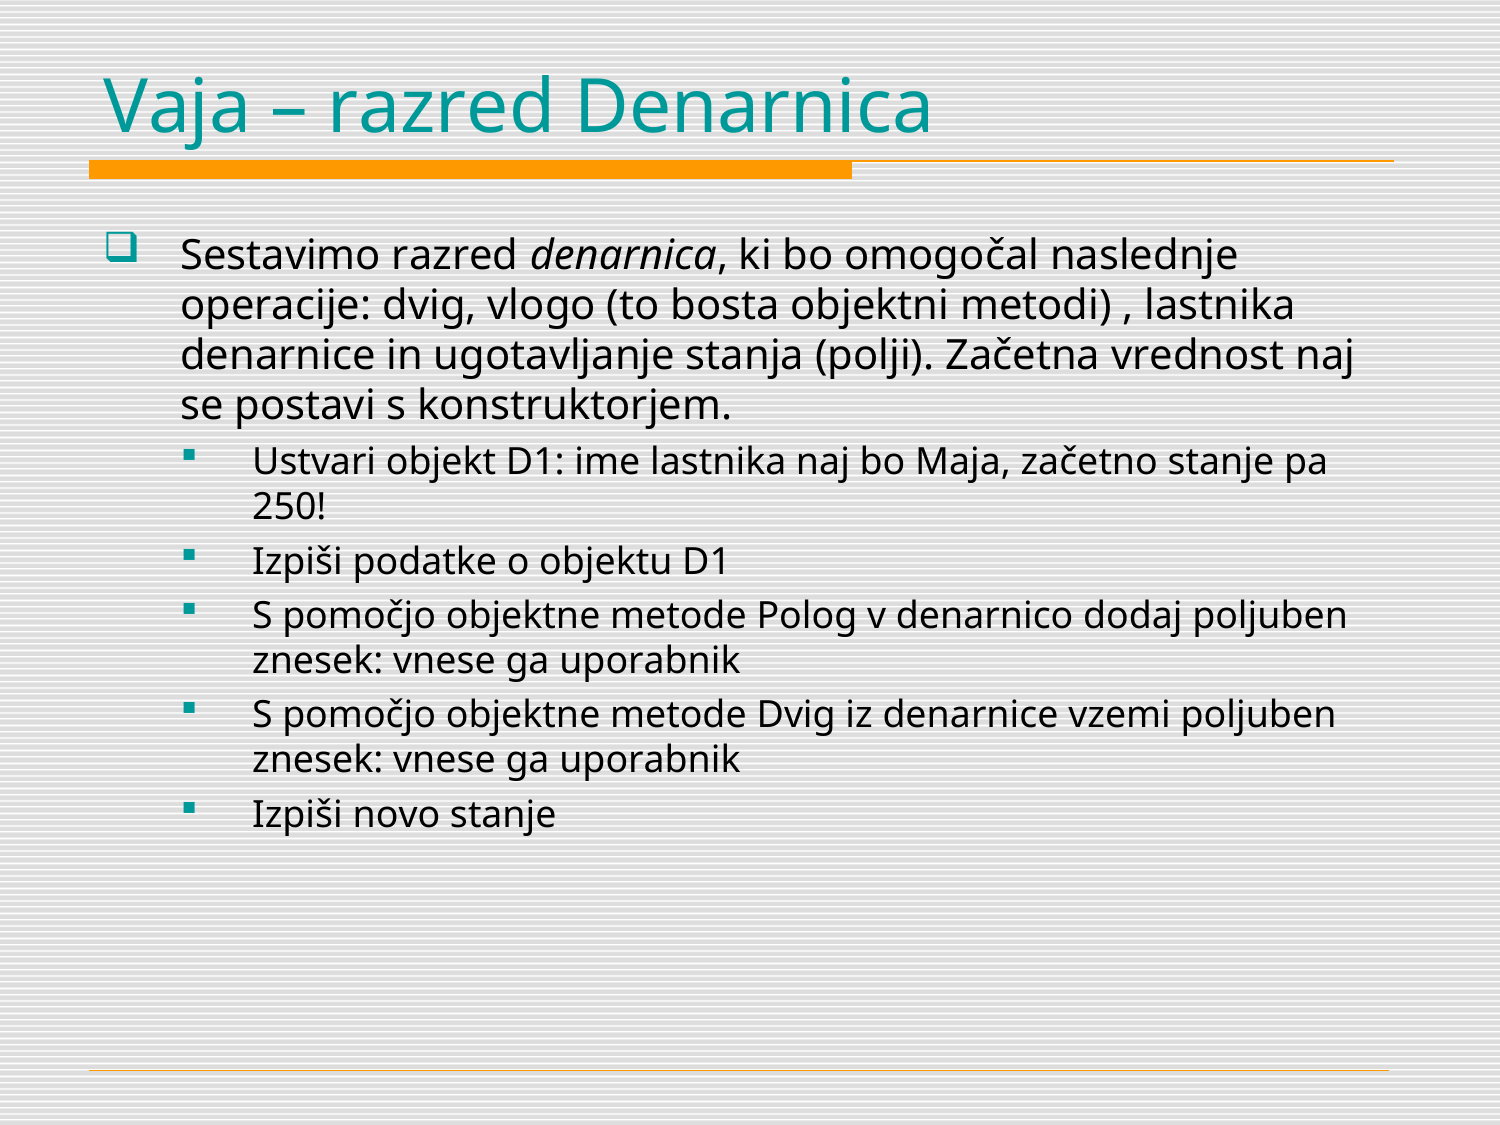

# Vaja – razred Denarnica
Sestavimo razred denarnica, ki bo omogočal naslednje operacije: dvig, vlogo (to bosta objektni metodi) , lastnika denarnice in ugotavljanje stanja (polji). Začetna vrednost naj se postavi s konstruktorjem.
Ustvari objekt D1: ime lastnika naj bo Maja, začetno stanje pa 250!
Izpiši podatke o objektu D1
S pomočjo objektne metode Polog v denarnico dodaj poljuben znesek: vnese ga uporabnik
S pomočjo objektne metode Dvig iz denarnice vzemi poljuben znesek: vnese ga uporabnik
Izpiši novo stanje